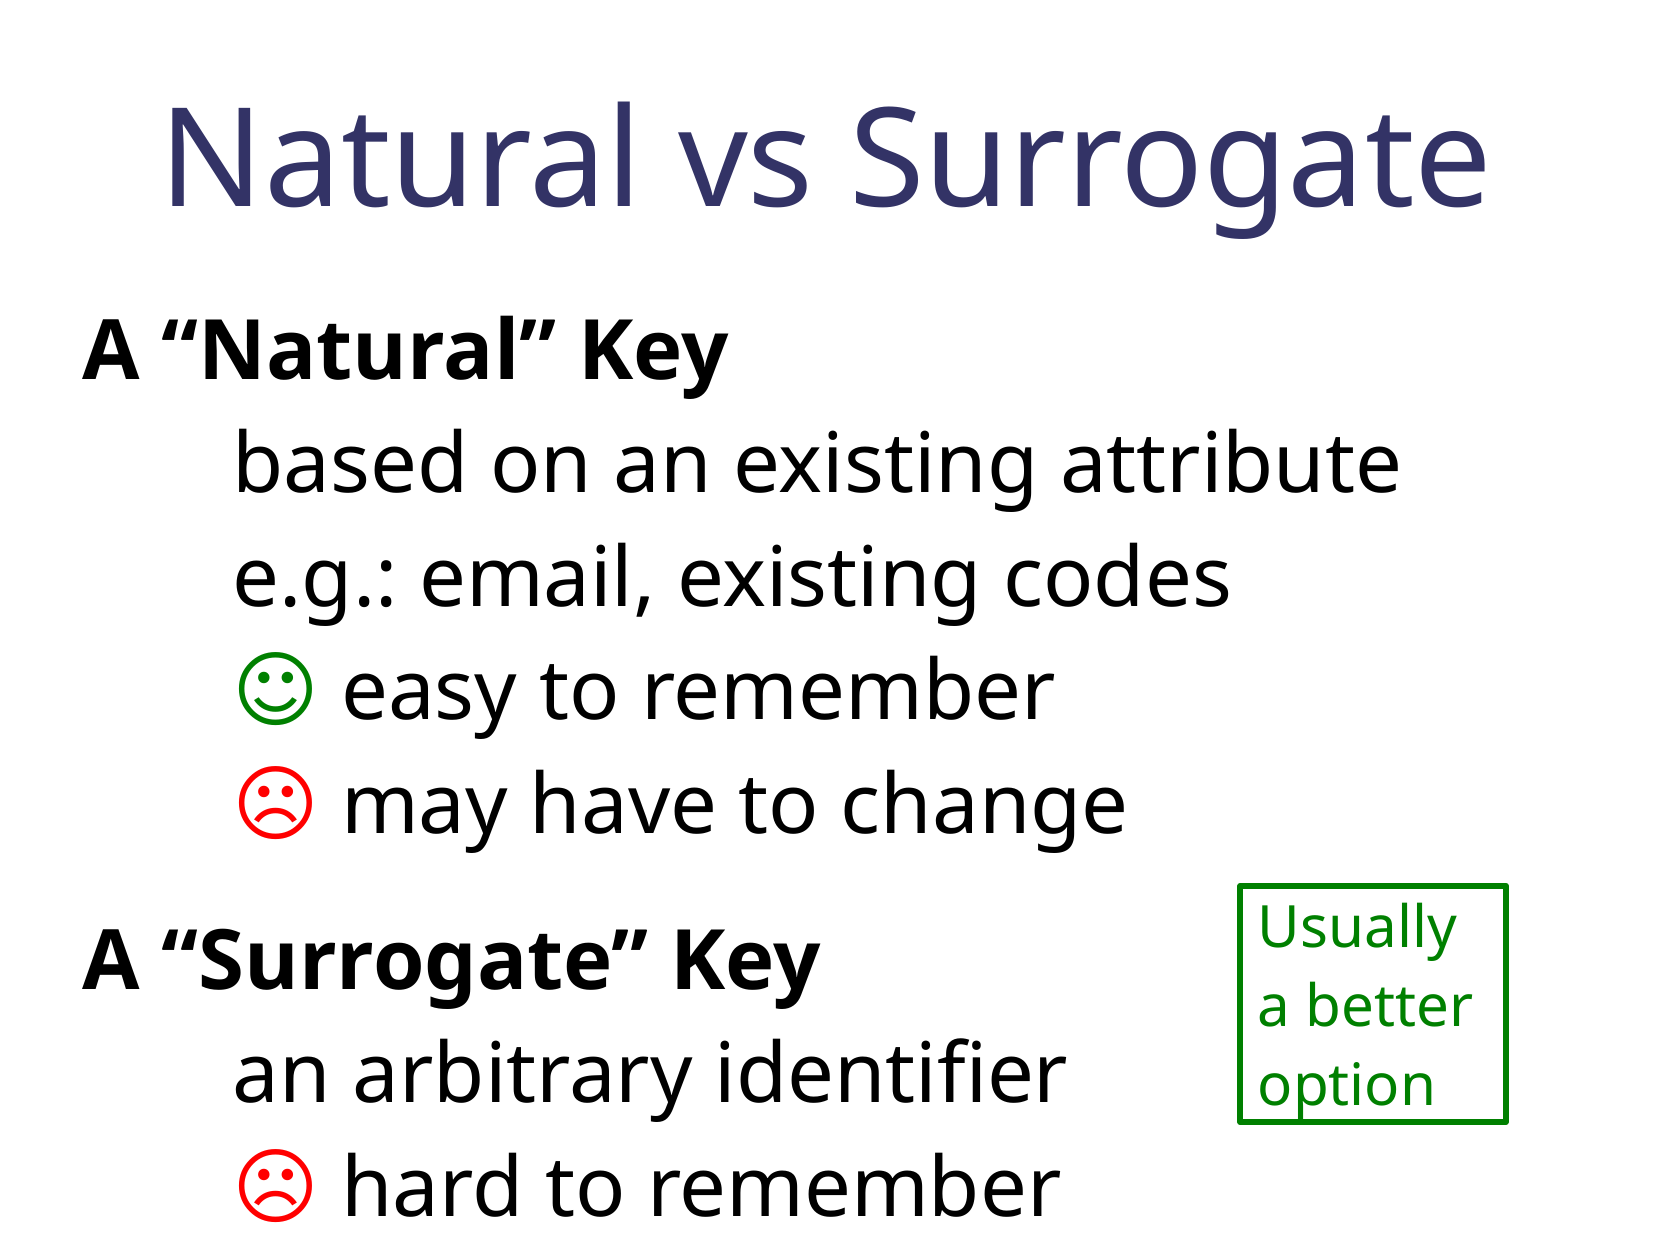

# Natural vs Surrogate
A “Natural” Key
 		based on an existing attribute
		e.g.: email, existing codes
		☺ easy to remember
		☹ may have to change
A “Surrogate” Key
		an arbitrary identifier
		☹ hard to remember
		☺ never have to change
Usually
a better
option